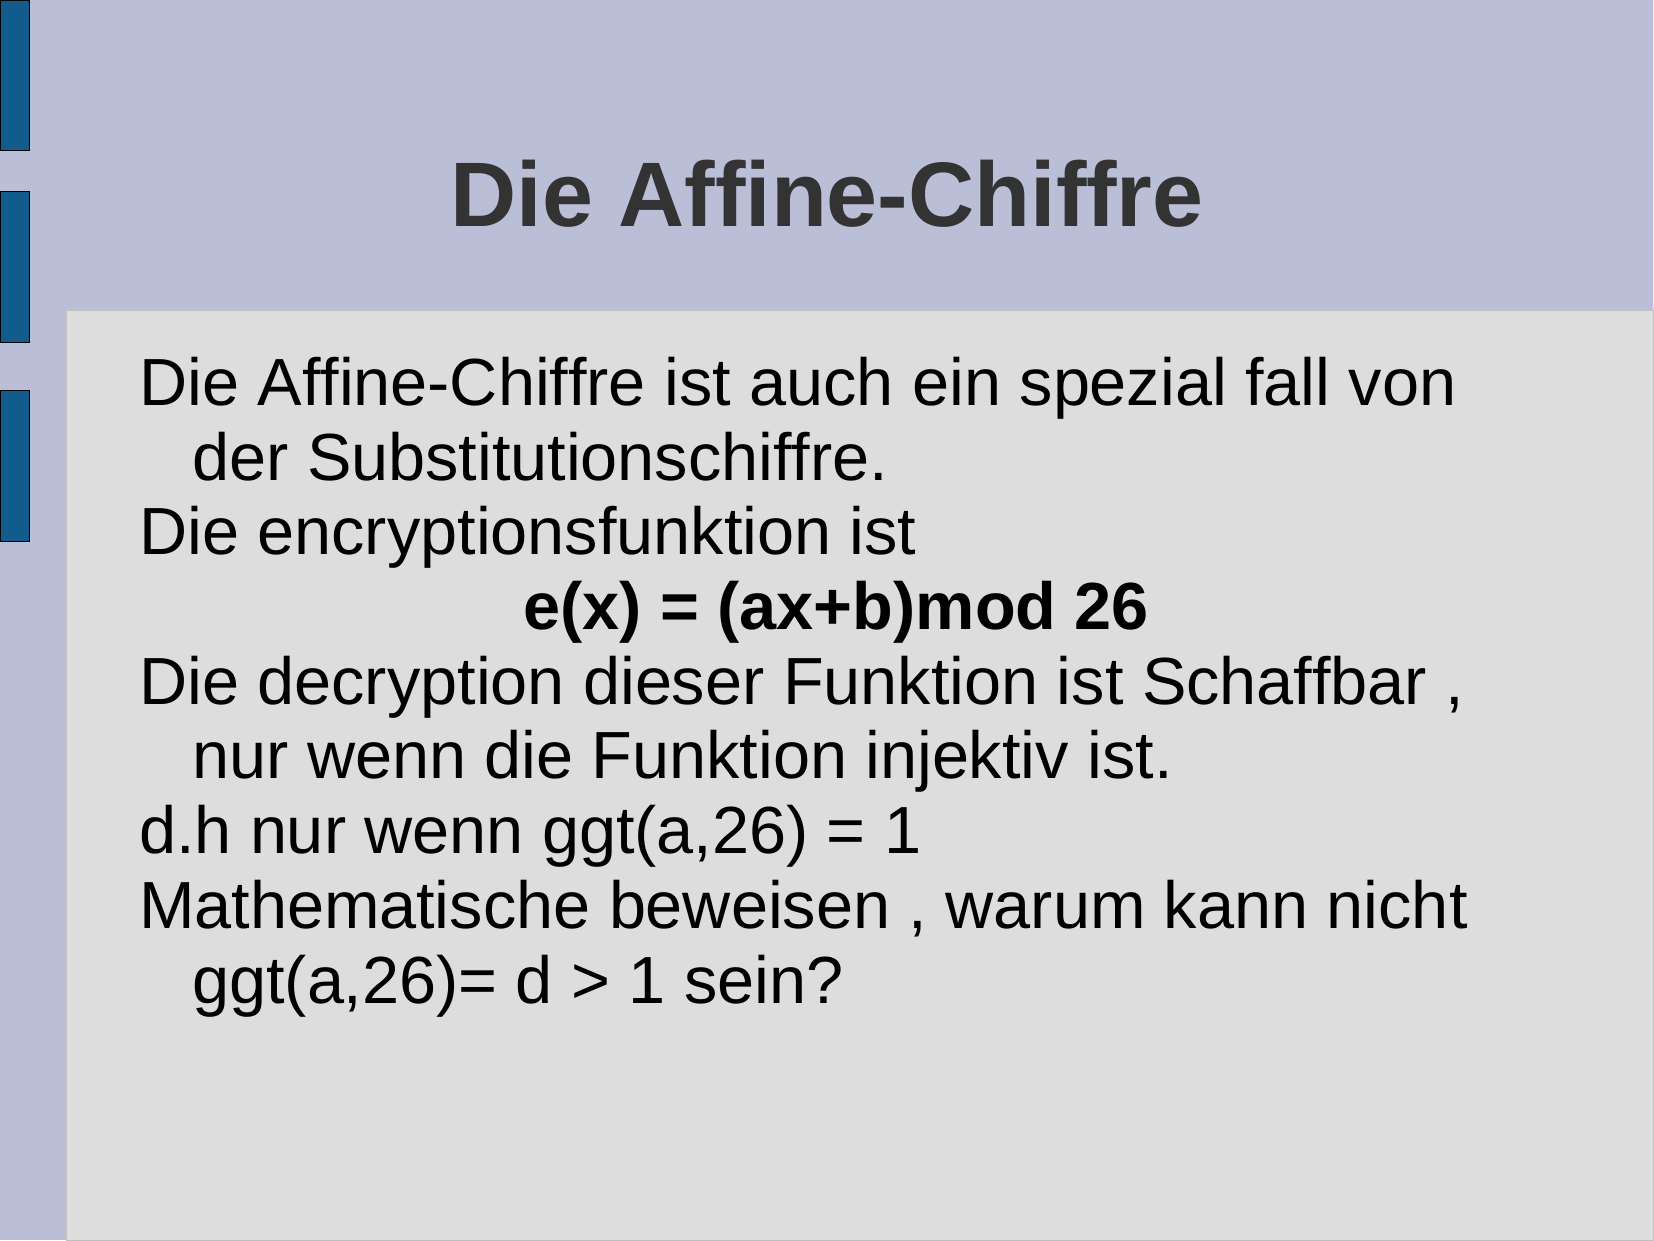

# Die Affine-Chiffre
Die Affine-Chiffre ist auch ein spezial fall von der Substitutionschiffre.
Die encryptionsfunktion ist
e(x) = (ax+b)mod 26
Die decryption dieser Funktion ist Schaffbar , nur wenn die Funktion injektiv ist.
d.h nur wenn ggt(a,26) = 1
Mathematische beweisen , warum kann nicht ggt(a,26)= d > 1 sein?